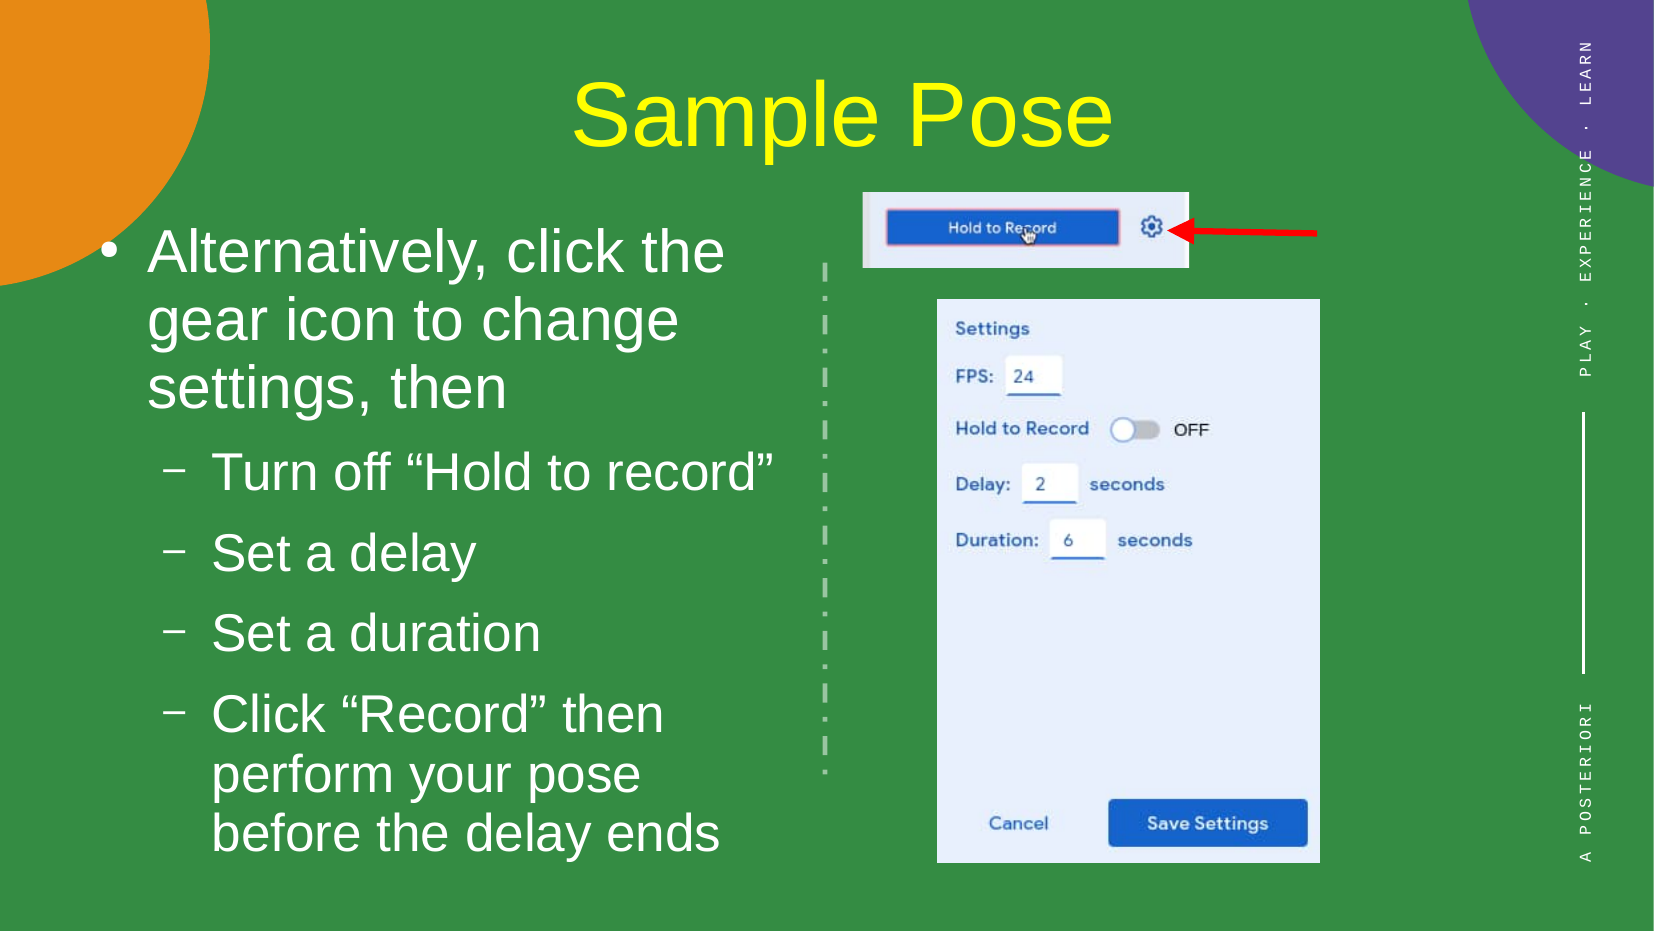

# Sample Pose
Alternatively, click the gear icon to change settings, then
Turn off “Hold to record”
Set a delay
Set a duration
Click “Record” then perform your pose before the delay ends